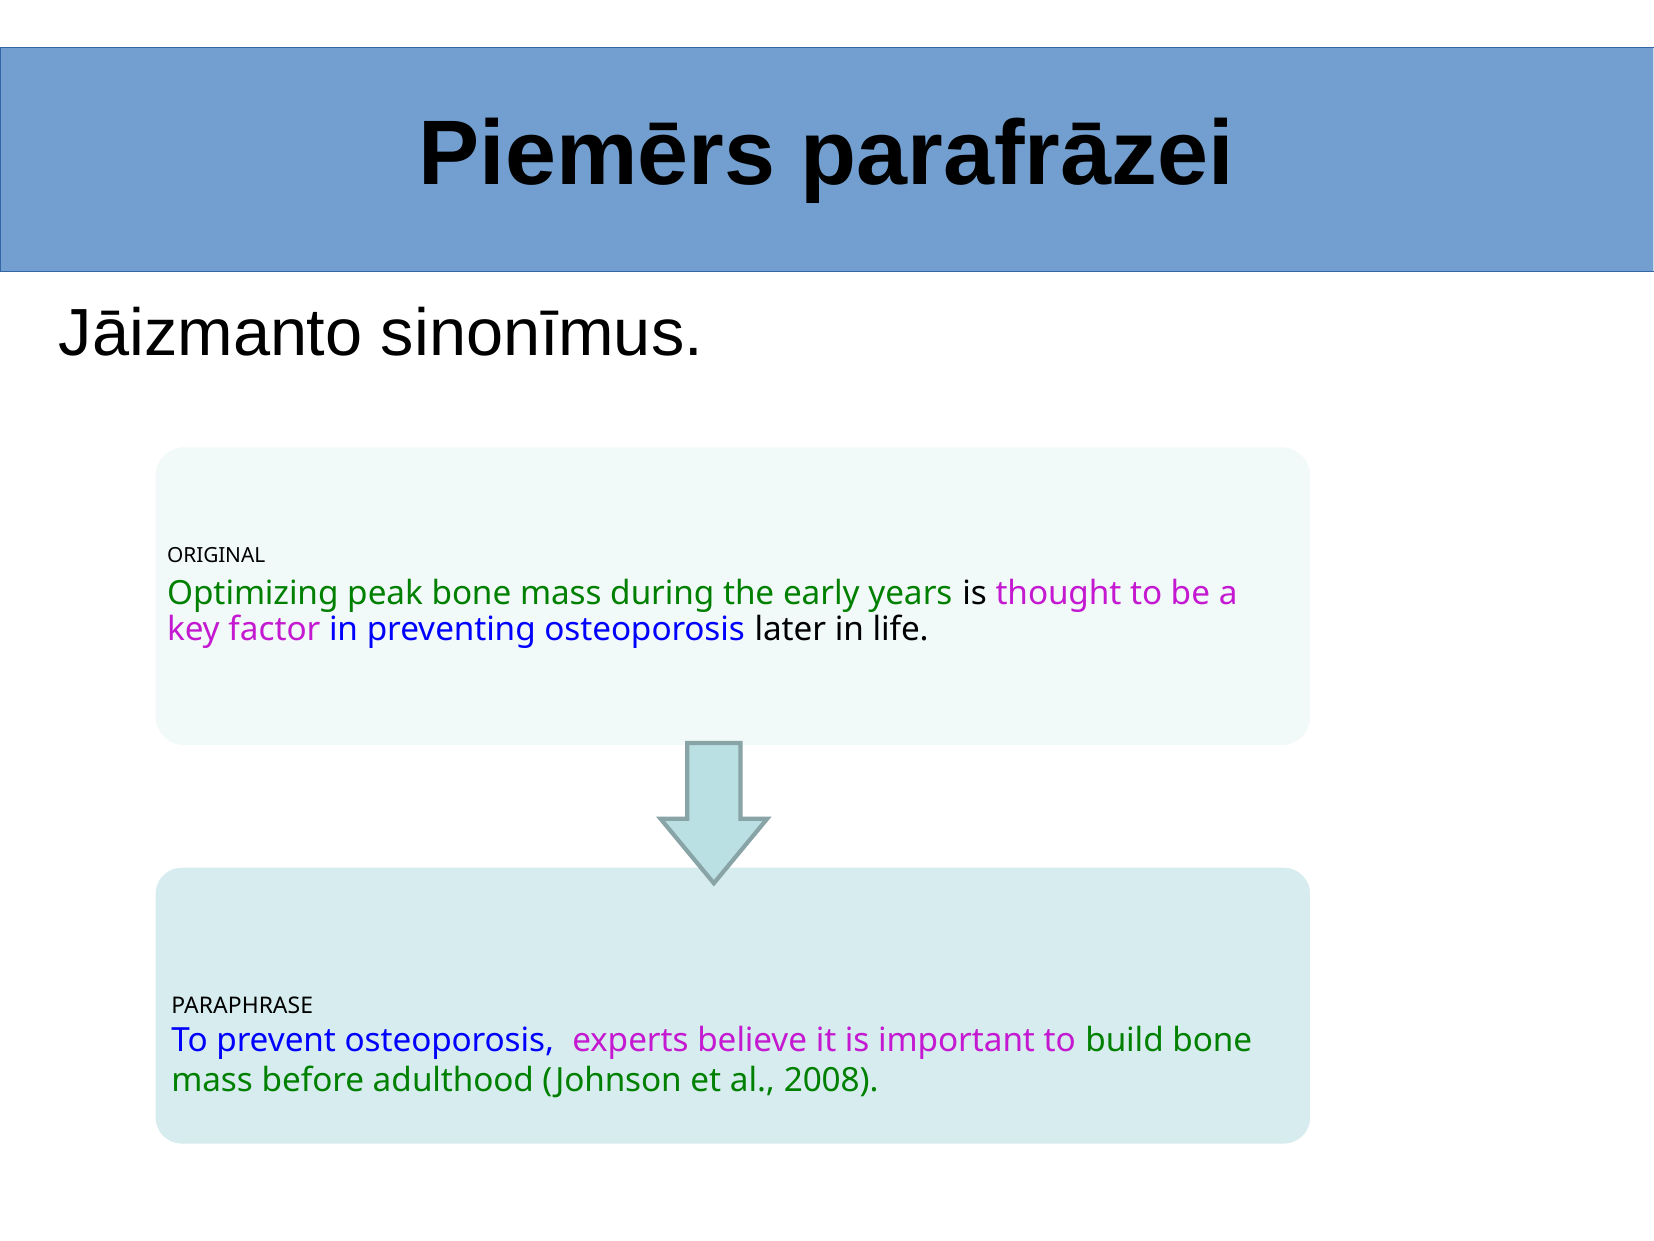

# Piemērs parafrāzei
Jāizmanto sinonīmus.
ORIGINAL
Optimizing peak bone mass during the early years is thought to be a key factor in preventing osteoporosis later in life.
PARAPHRASE
To prevent osteoporosis, experts believe it is important to build bone mass before adulthood (Johnson et al., 2008).